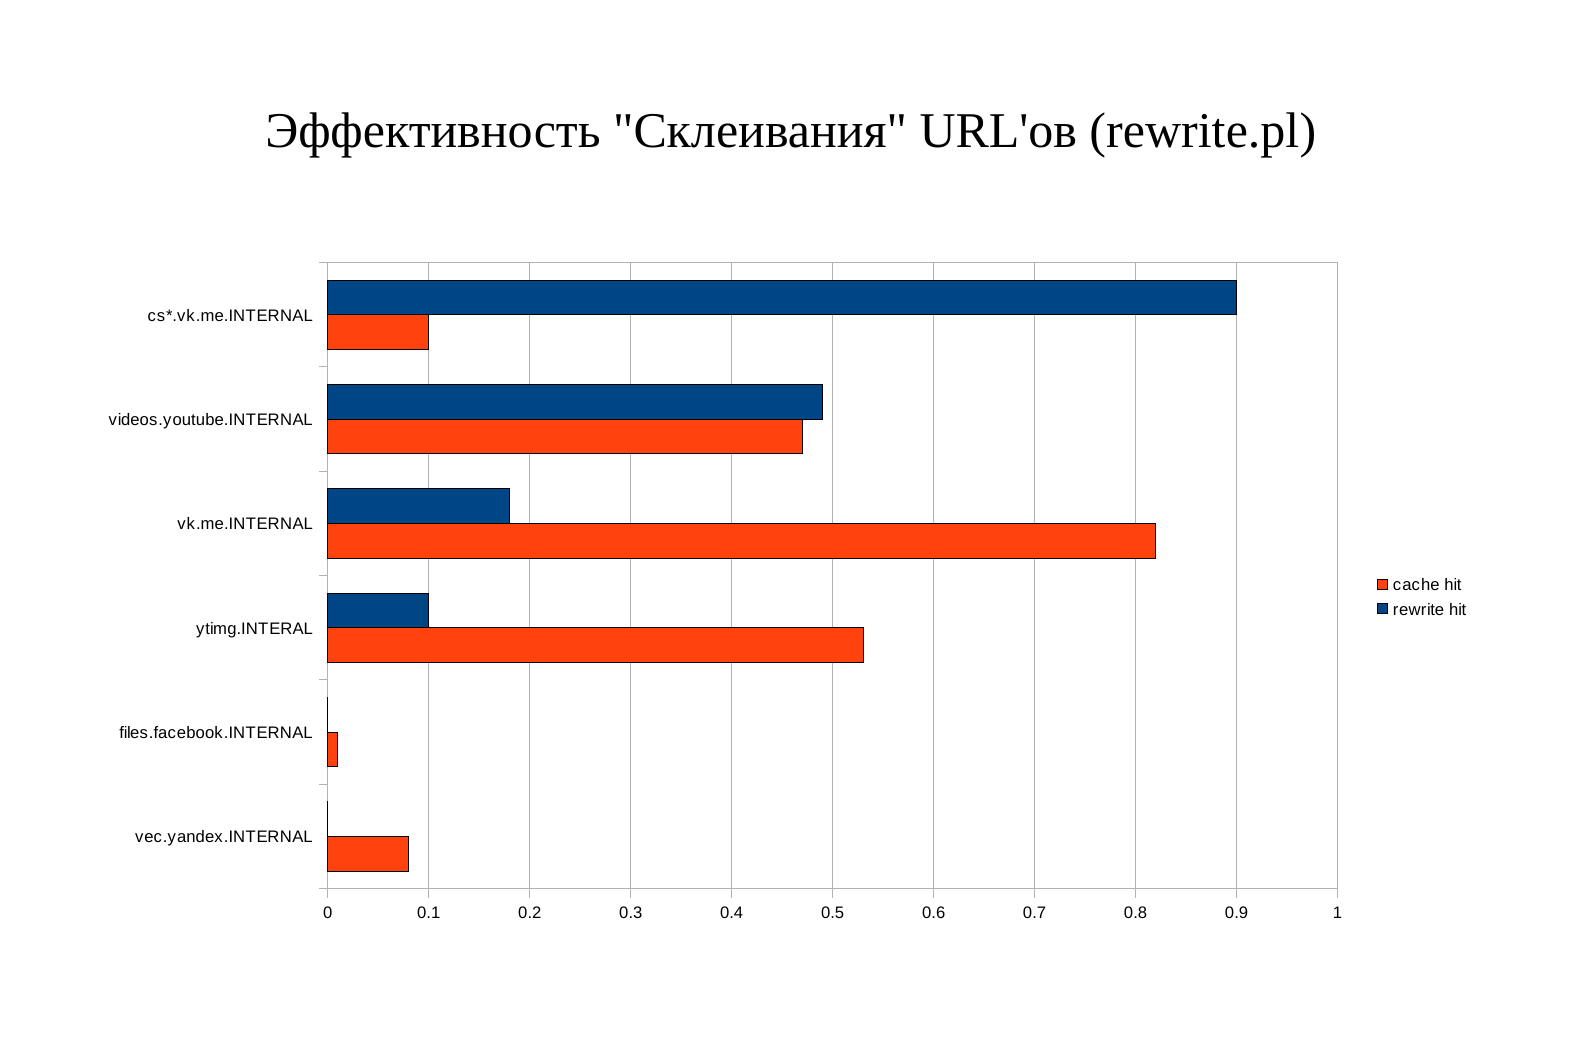

# Эффективность "Склеивания" URL'ов (rewrite.pl)
### Chart
| Category | rewrite hit | cache hit |
|---|---|---|
| cs*.vk.me.INTERNAL | 0.9 | 0.1 |
| videos.youtube.INTERNAL | 0.49 | 0.47 |
| vk.me.INTERNAL | 0.18 | 0.82 |
| ytimg.INTERAL | 0.1 | 0.53 |
| files.facebook.INTERNAL | 0.0 | 0.01 |
| vec.yandex.INTERNAL | 0.0 | 0.08 |